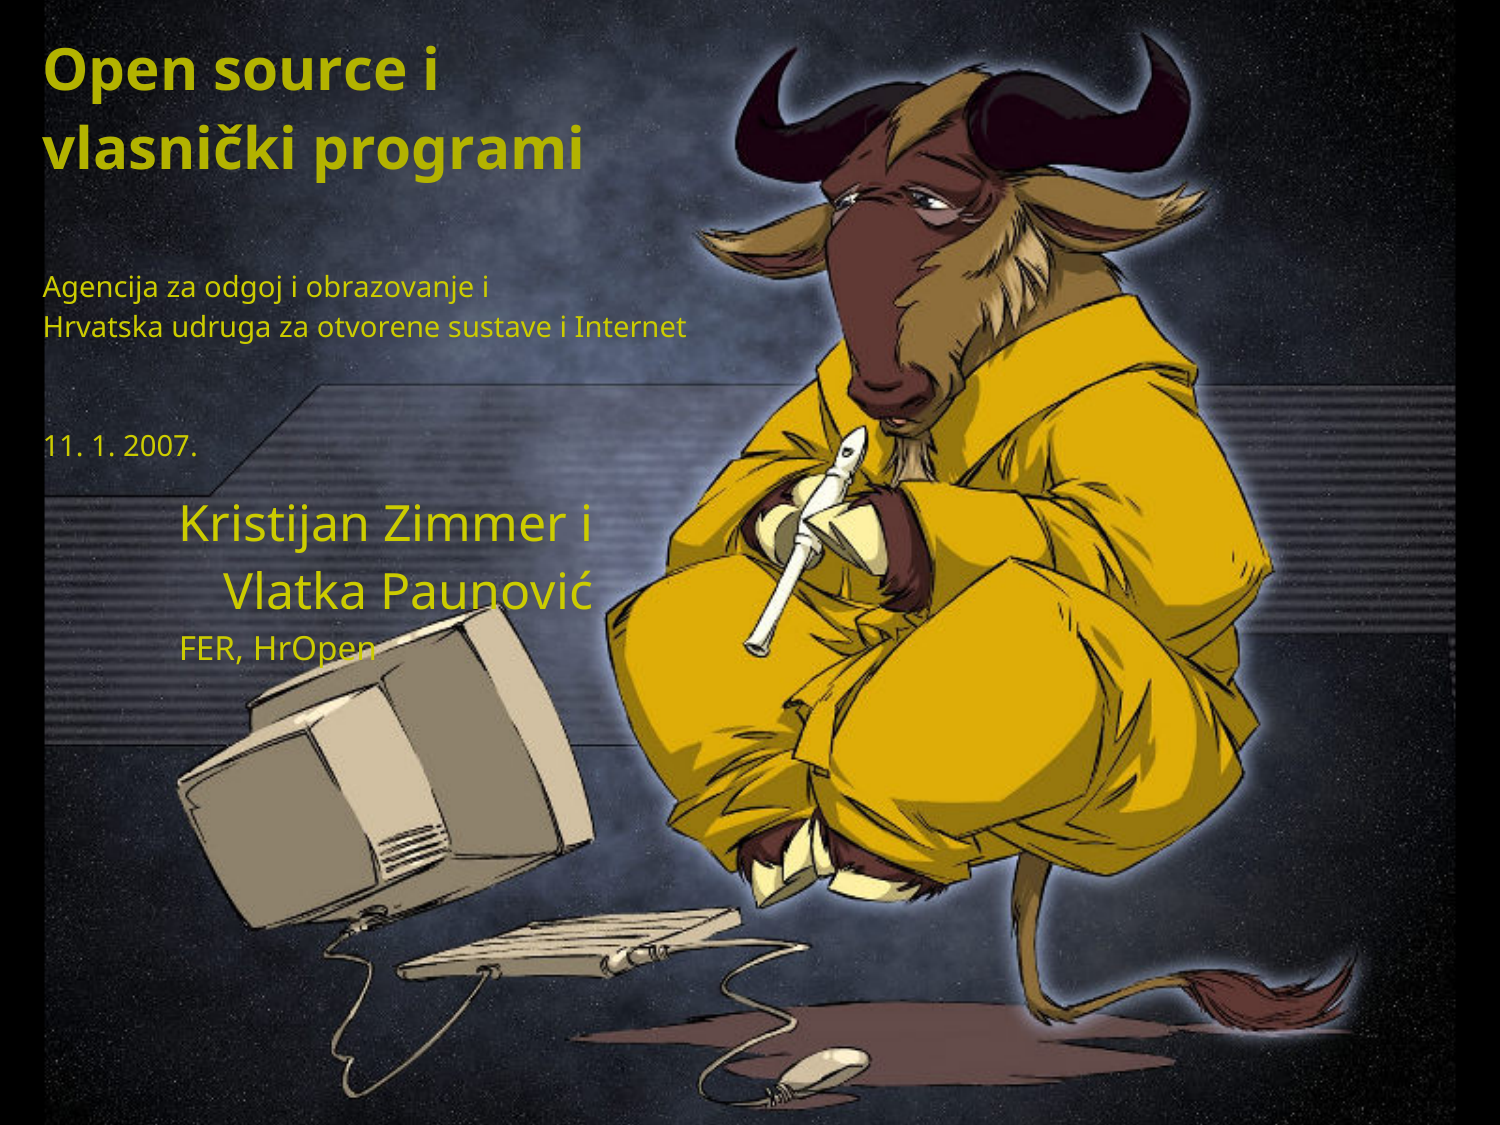

# Open source i vlasnički programi Agencija za odgoj i obrazovanje i Hrvatska udruga za otvorene sustave i Internet 11. 1. 2007.
Kristijan Zimmer i
Vlatka Paunović
FER, HrOpen